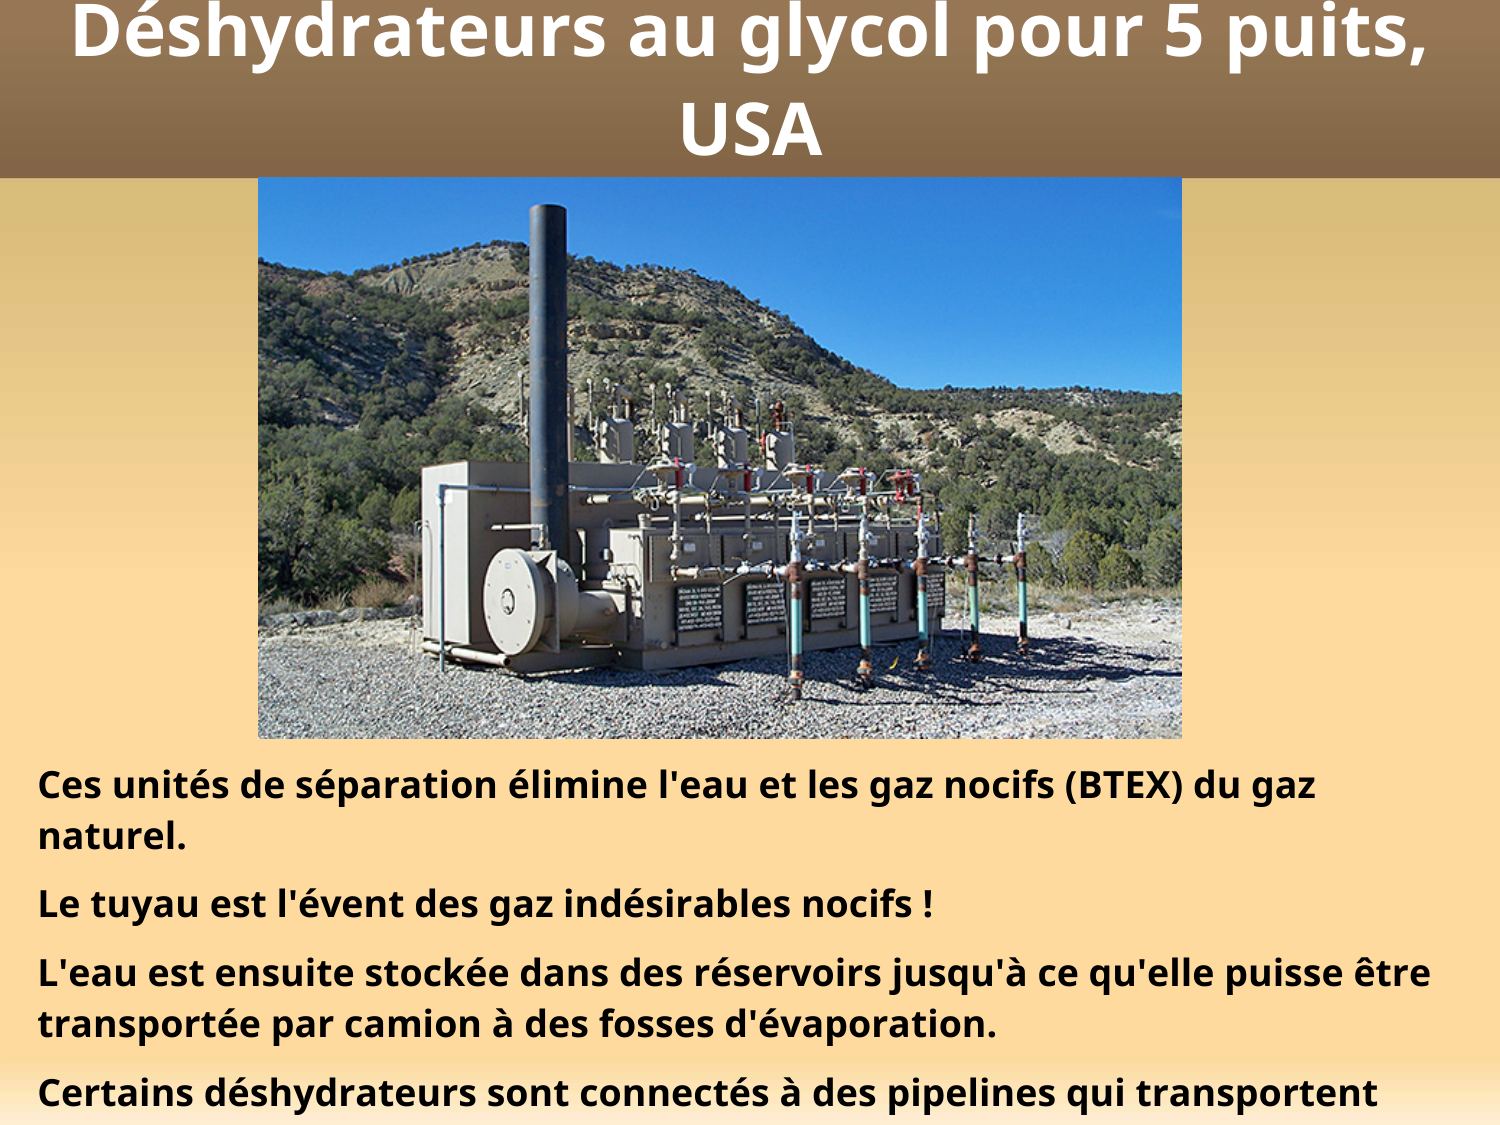

Déshydrateurs au glycol pour 5 puits, USA
# Ces unités de séparation élimine l'eau et les gaz nocifs (BTEX) du gaz naturel.
Le tuyau est l'évent des gaz indésirables nocifs !
L'eau est ensuite stockée dans des réservoirs jusqu'à ce qu'elle puisse être transportée par camion à des fosses d'évaporation.
Certains déshydrateurs sont connectés à des pipelines qui transportent l'eau directement dans les bassins de traitement.